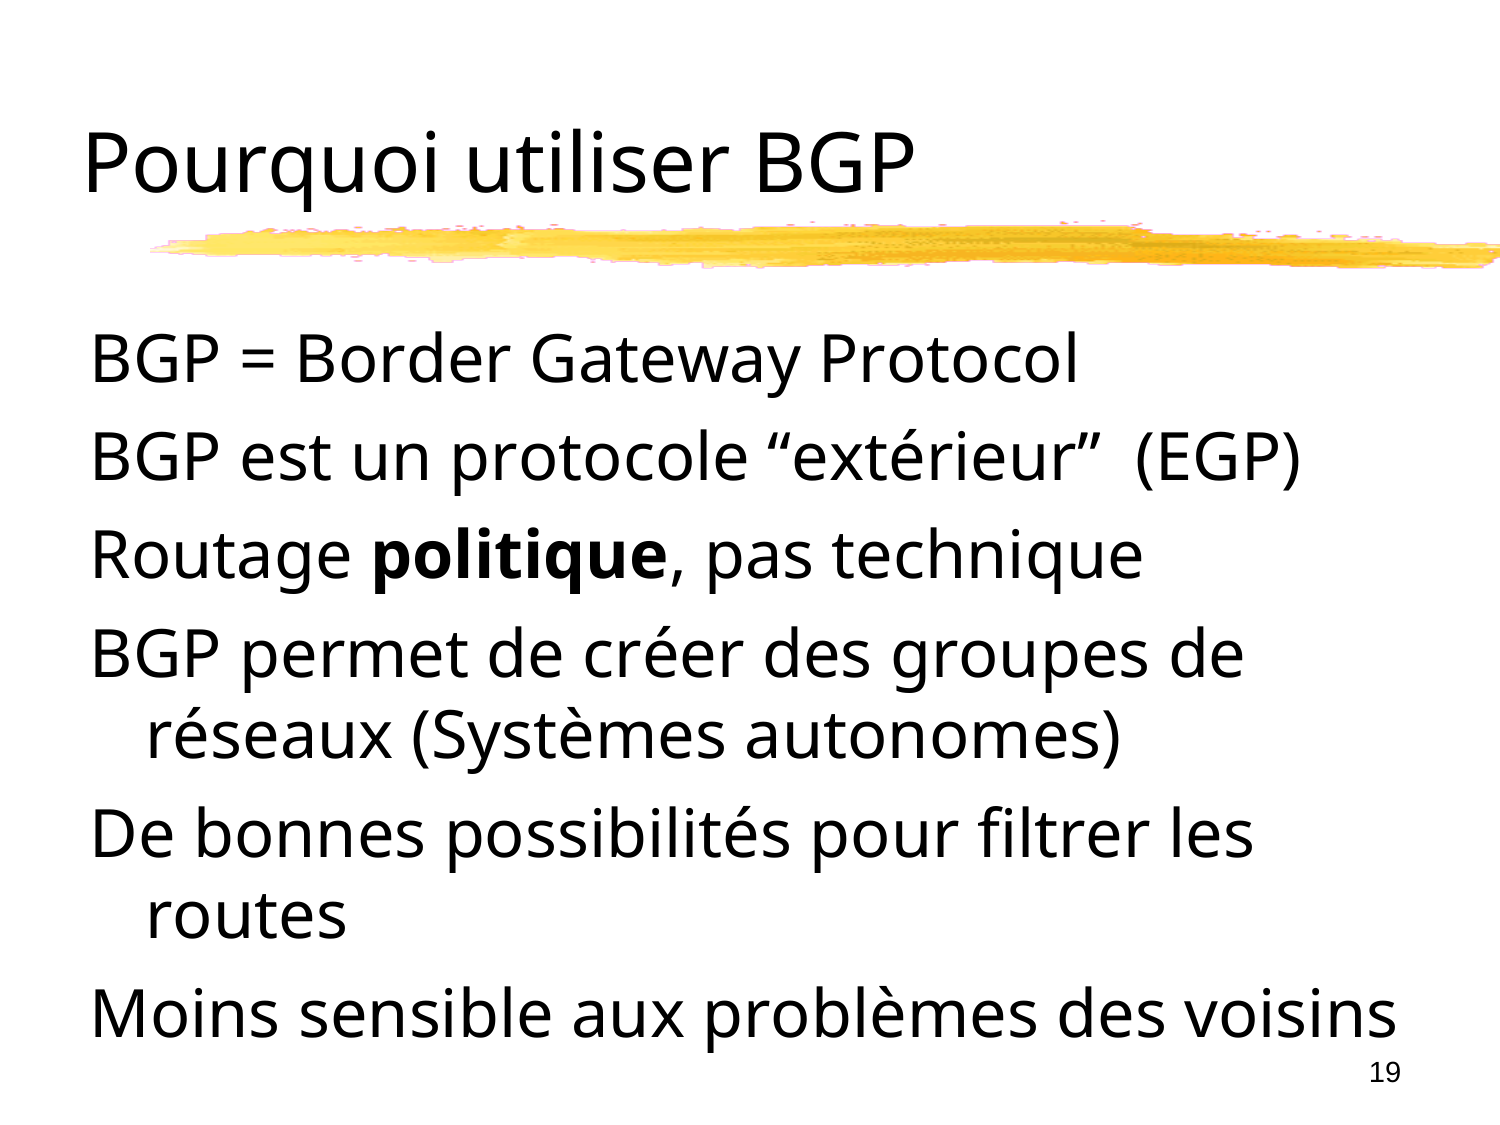

# Pourquoi utiliser BGP
BGP = Border Gateway Protocol
BGP est un protocole “extérieur” (EGP)
Routage politique, pas technique
BGP permet de créer des groupes de réseaux (Systèmes autonomes)
De bonnes possibilités pour filtrer les routes
Moins sensible aux problèmes des voisins
19